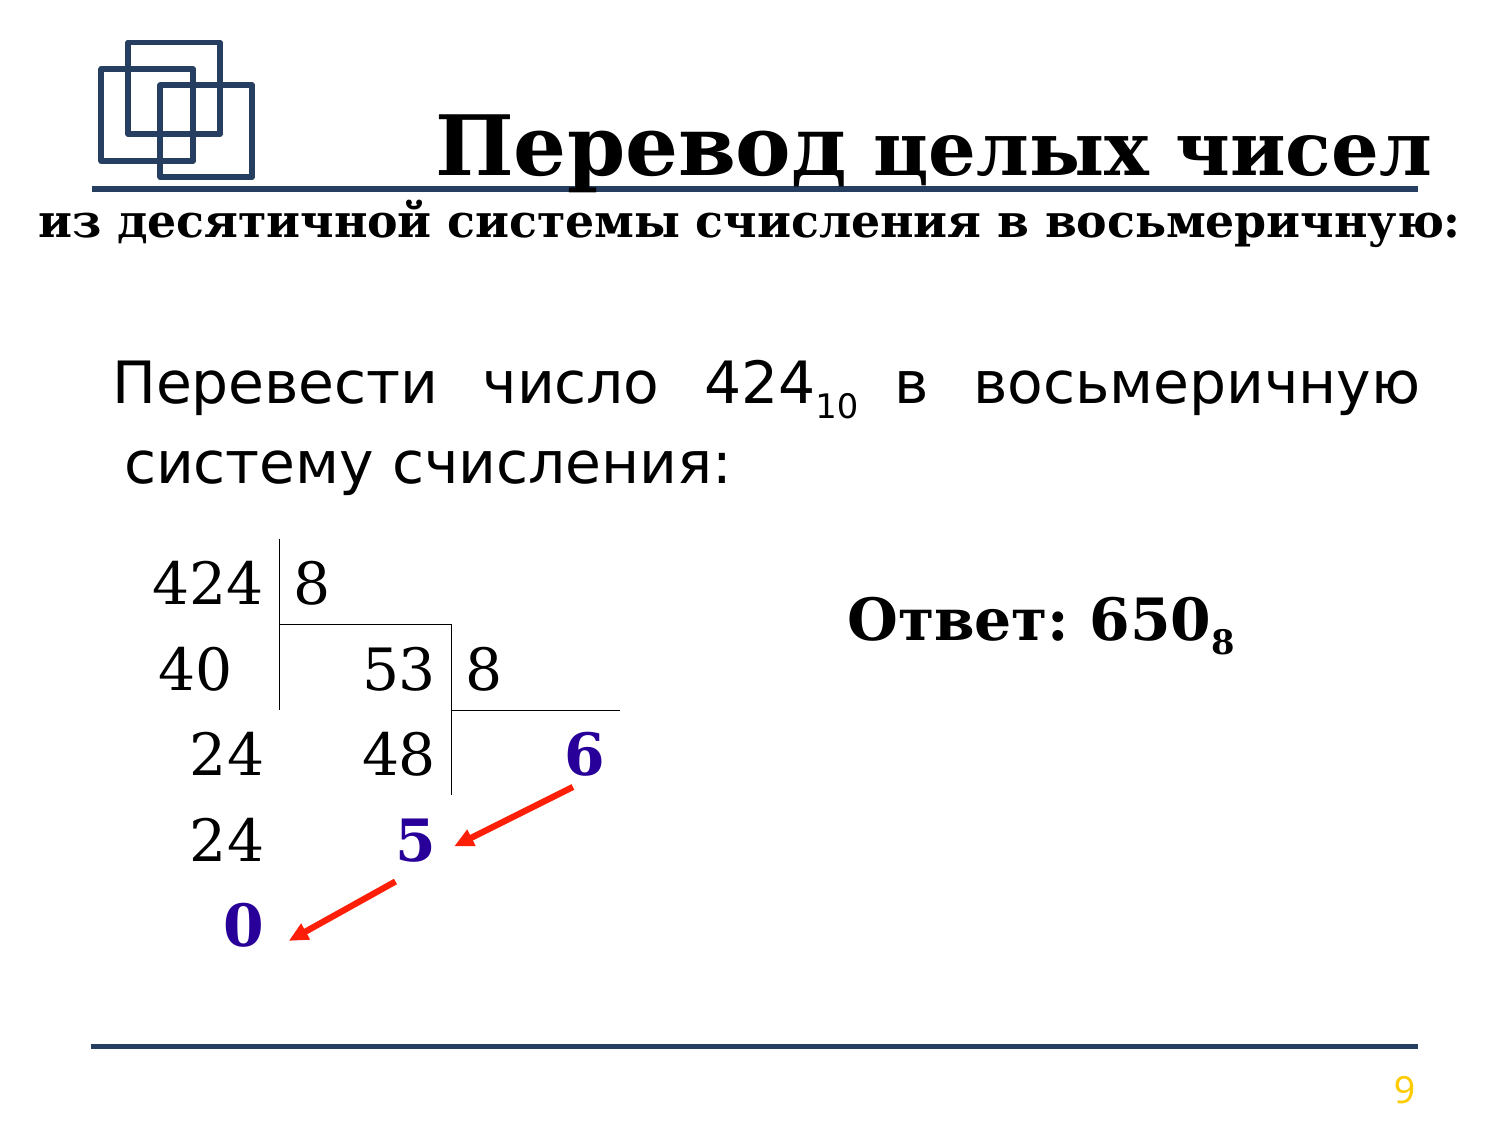

# Перевод целых чисел из десятичной системы счисления в восьмеричную:
 Перевести число 42410 в восьмеричную систему счисления:
| 424 | 8 | |
| --- | --- | --- |
| 40 | 53 | 8 |
| 24 | 48 | 6 |
| 24 | 5 | |
| 0 | | |
Ответ: 6508